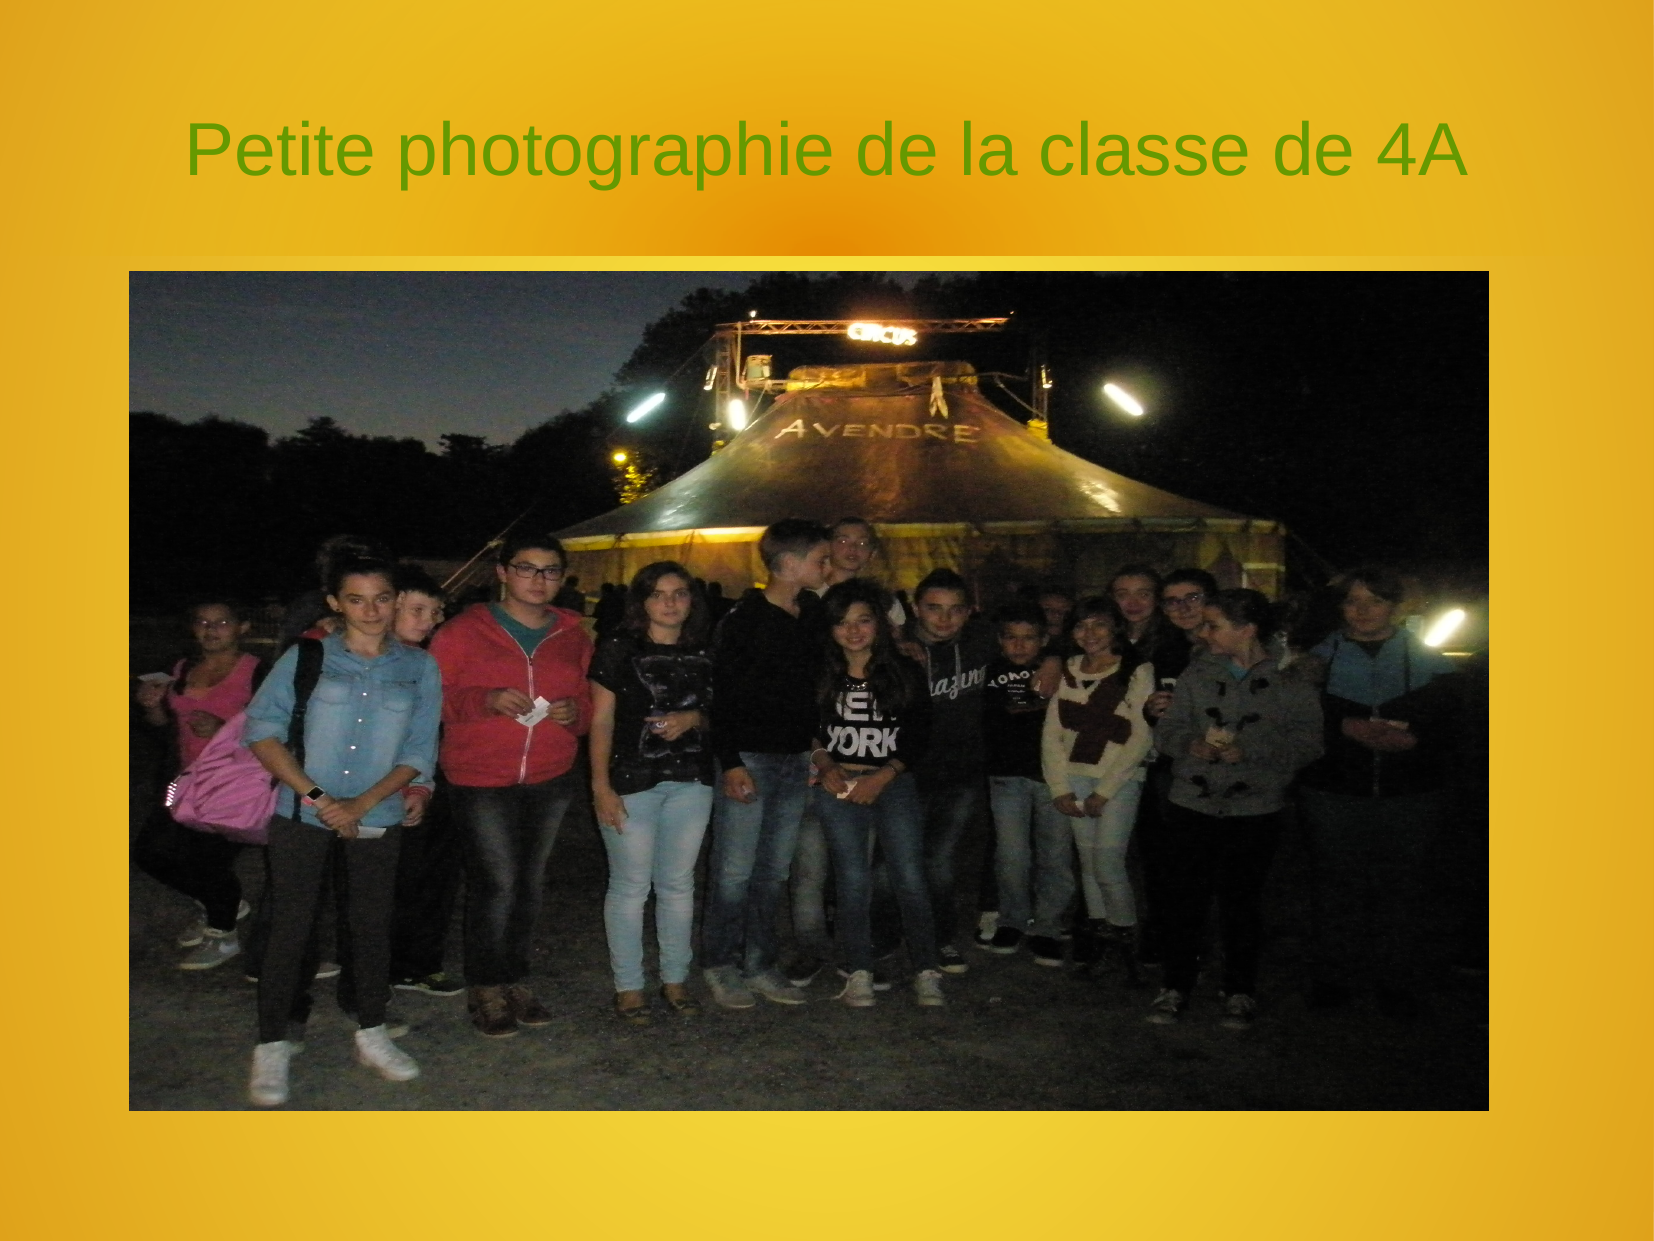

# Petite photographie de la classe de 4A